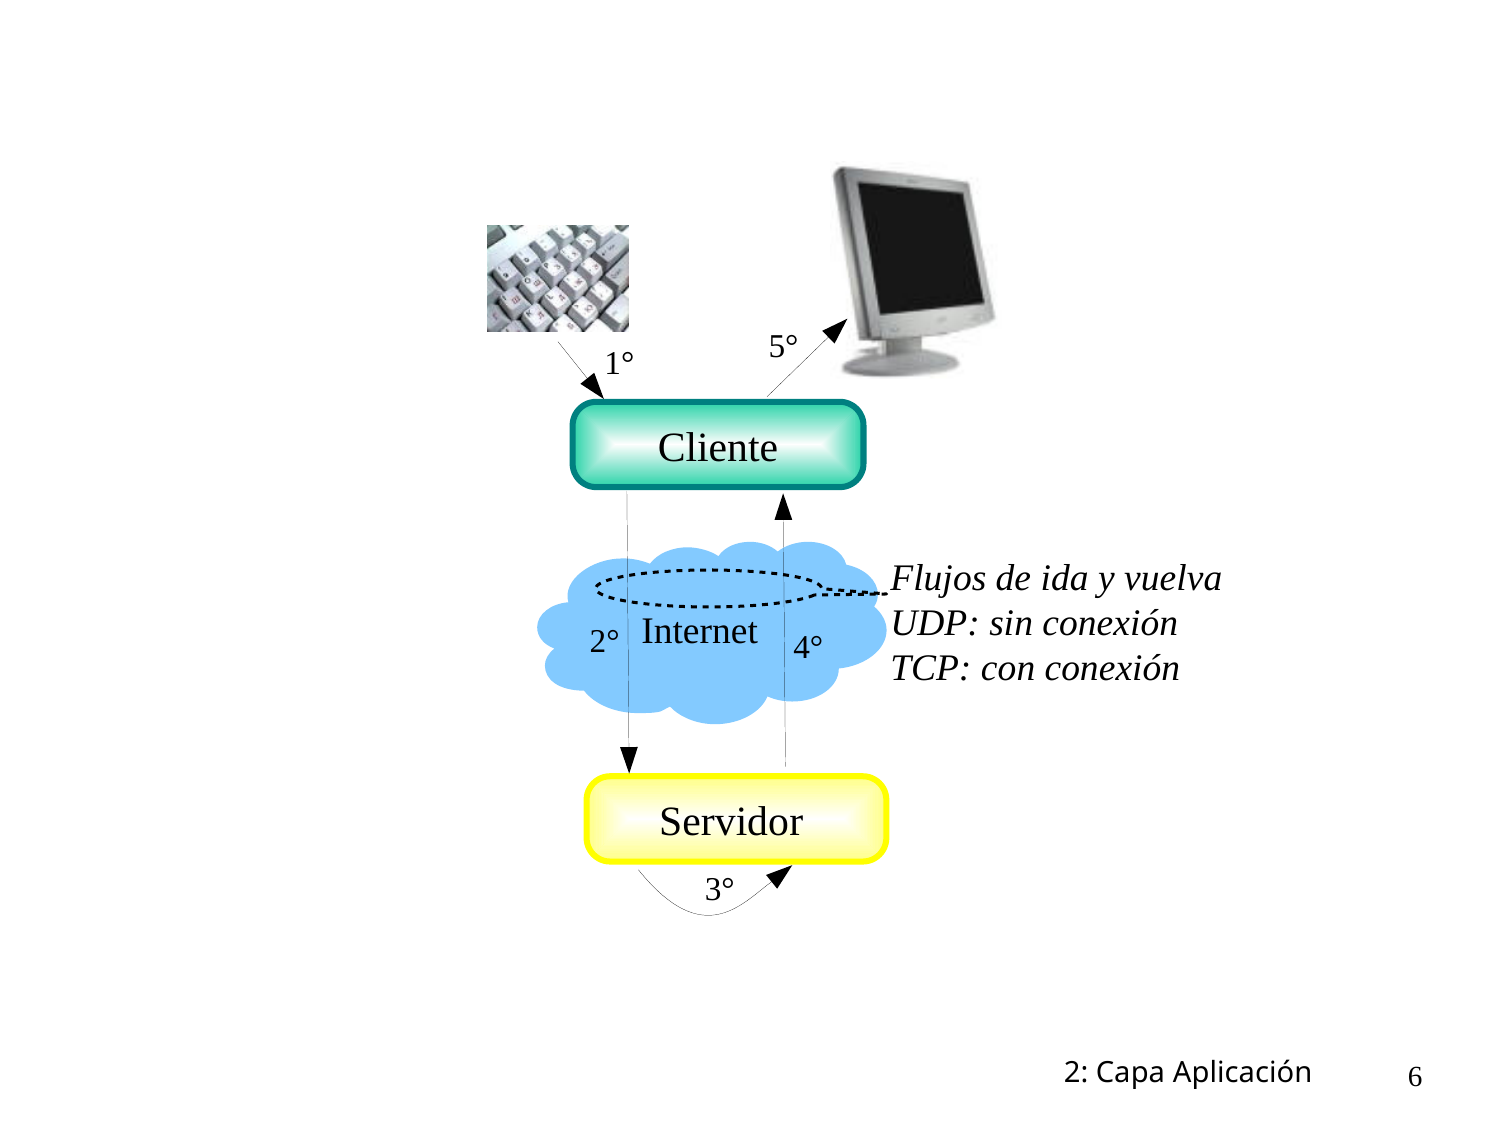

5°
1°
Cliente
Internet
Flujos de ida y vuelva
UDP: sin conexión
TCP: con conexión
2°
4°
Servidor
3°